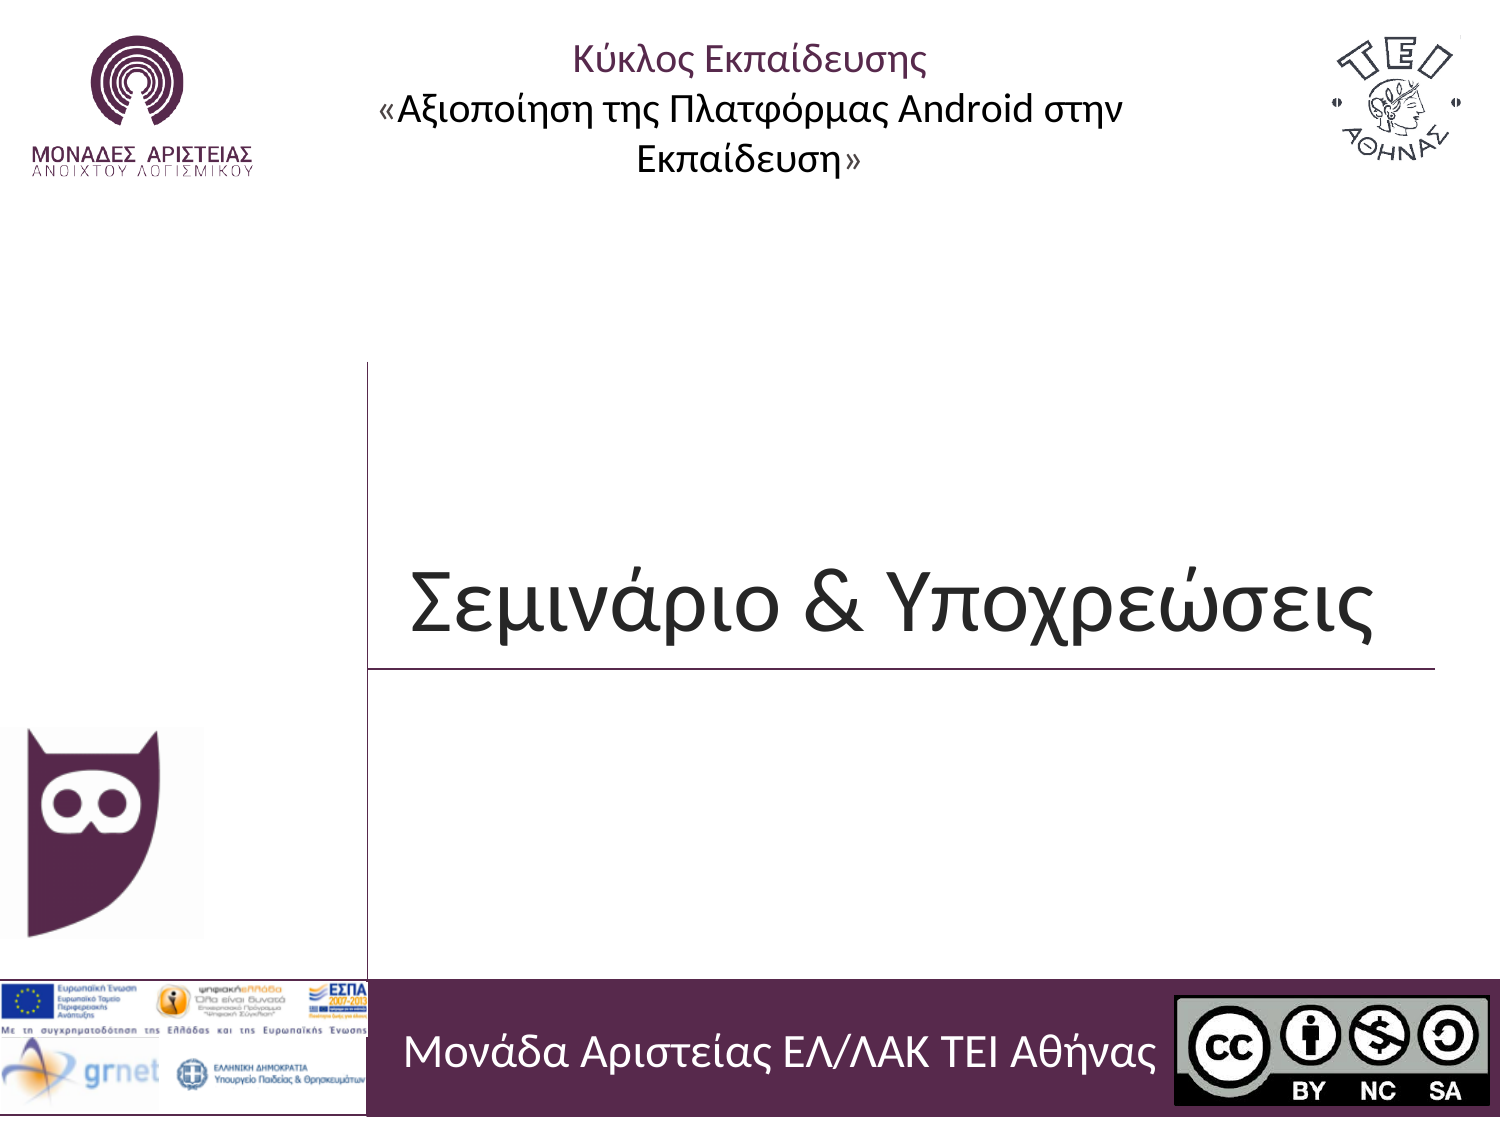

Κύκλος Εκπαίδευσης
«Αξιοποίηση της Πλατφόρμας Android στην Εκπαίδευση»
# Σεμινάριο & Υποχρεώσεις
Μονάδα Αριστείας ΕΛ/ΛΑΚ ΤΕΙ Αθήνας